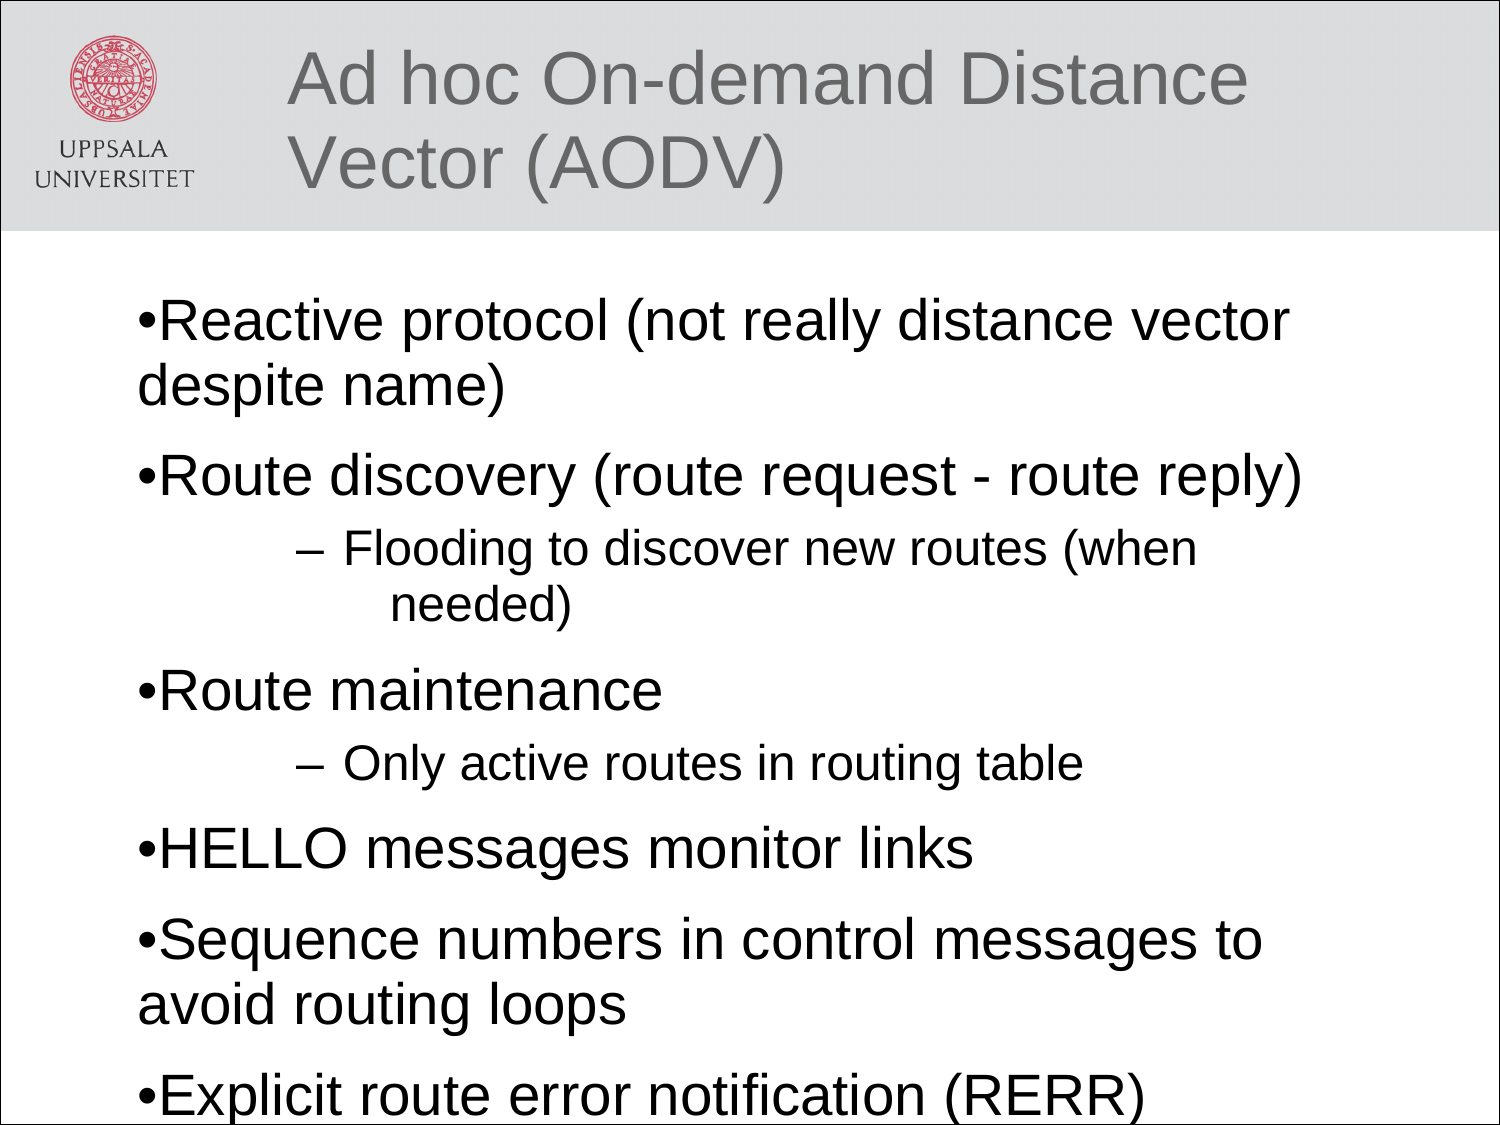

# Ad hoc On-demand Distance Vector (AODV)
Reactive protocol (not really distance vector despite name)
Route discovery (route request - route reply)
Flooding to discover new routes (when needed)
Route maintenance
Only active routes in routing table
HELLO messages monitor links
Sequence numbers in control messages to avoid routing loops
Explicit route error notification (RERR)